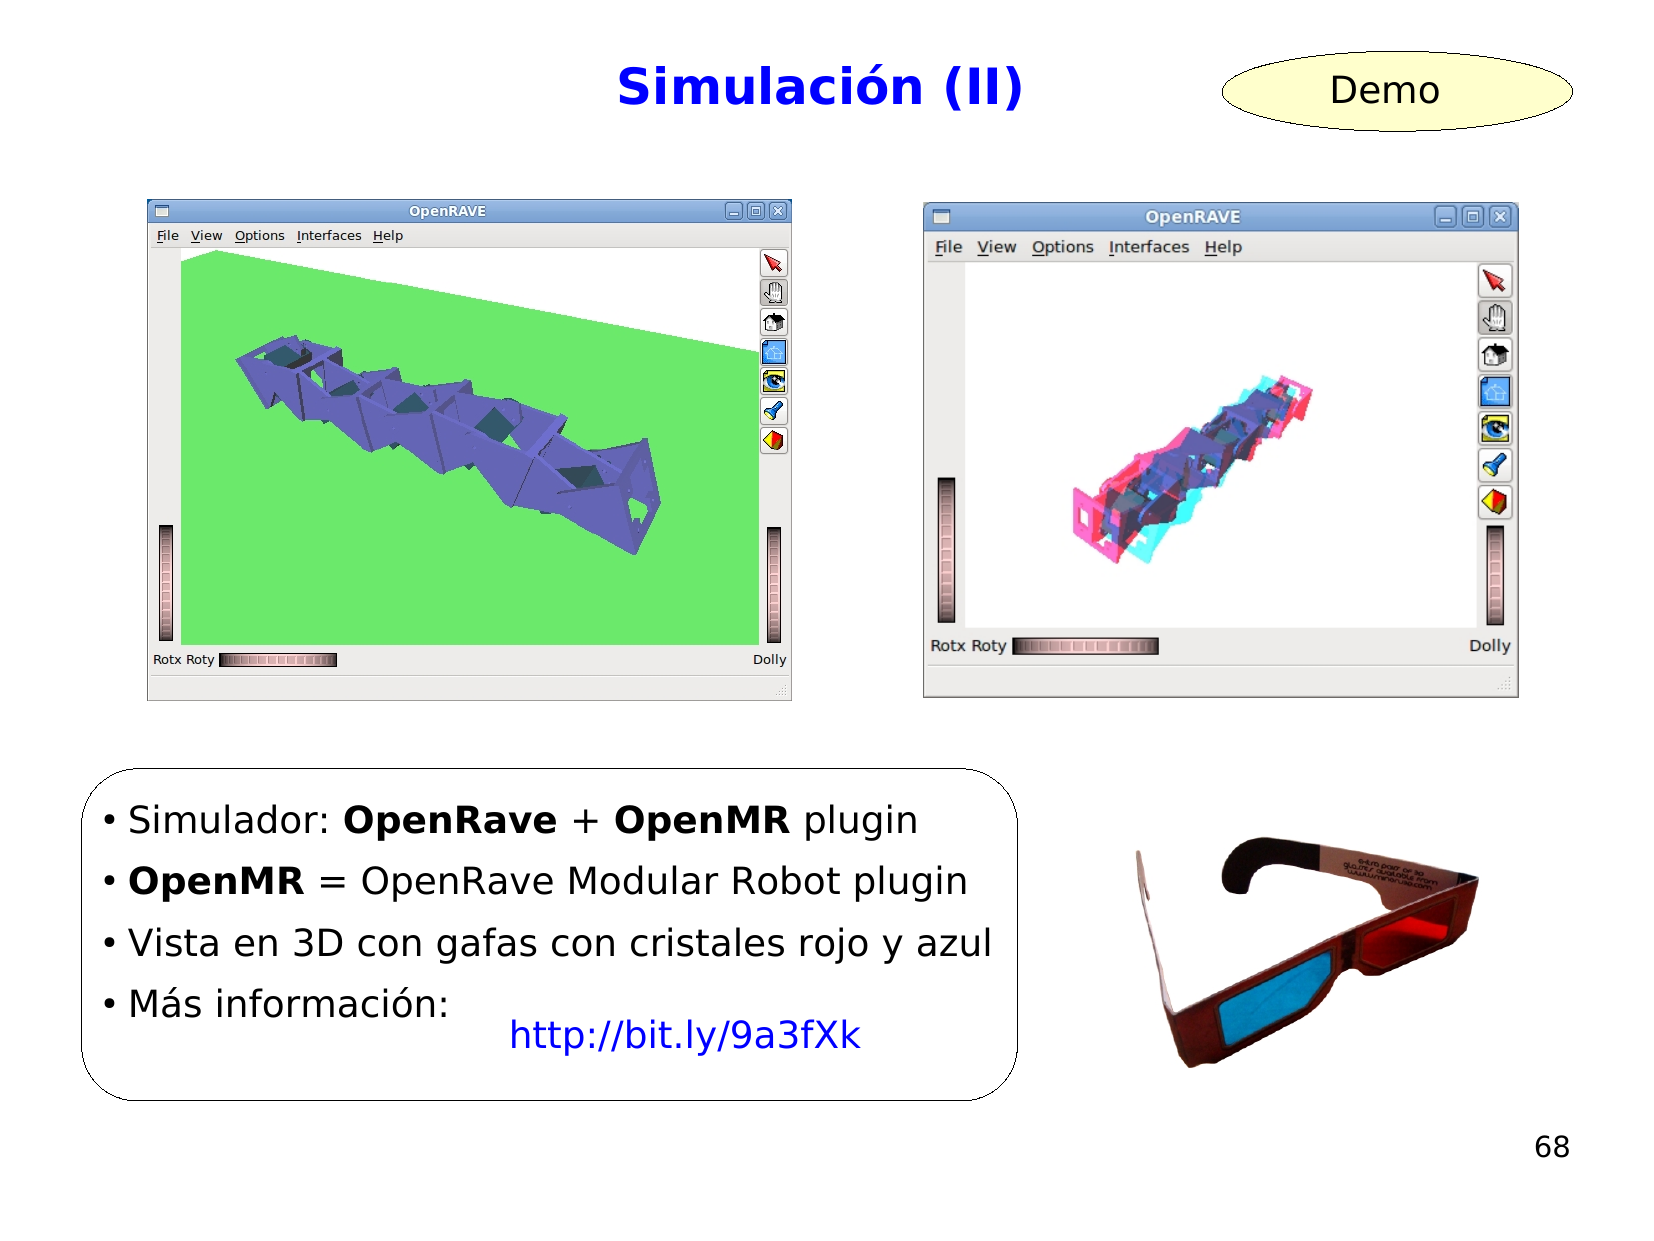

Simulación (II)
Demo
 Simulador: OpenRave + OpenMR plugin
 OpenMR = OpenRave Modular Robot plugin
 Vista en 3D con gafas con cristales rojo y azul
 Más información:
http://bit.ly/9a3fXk
68